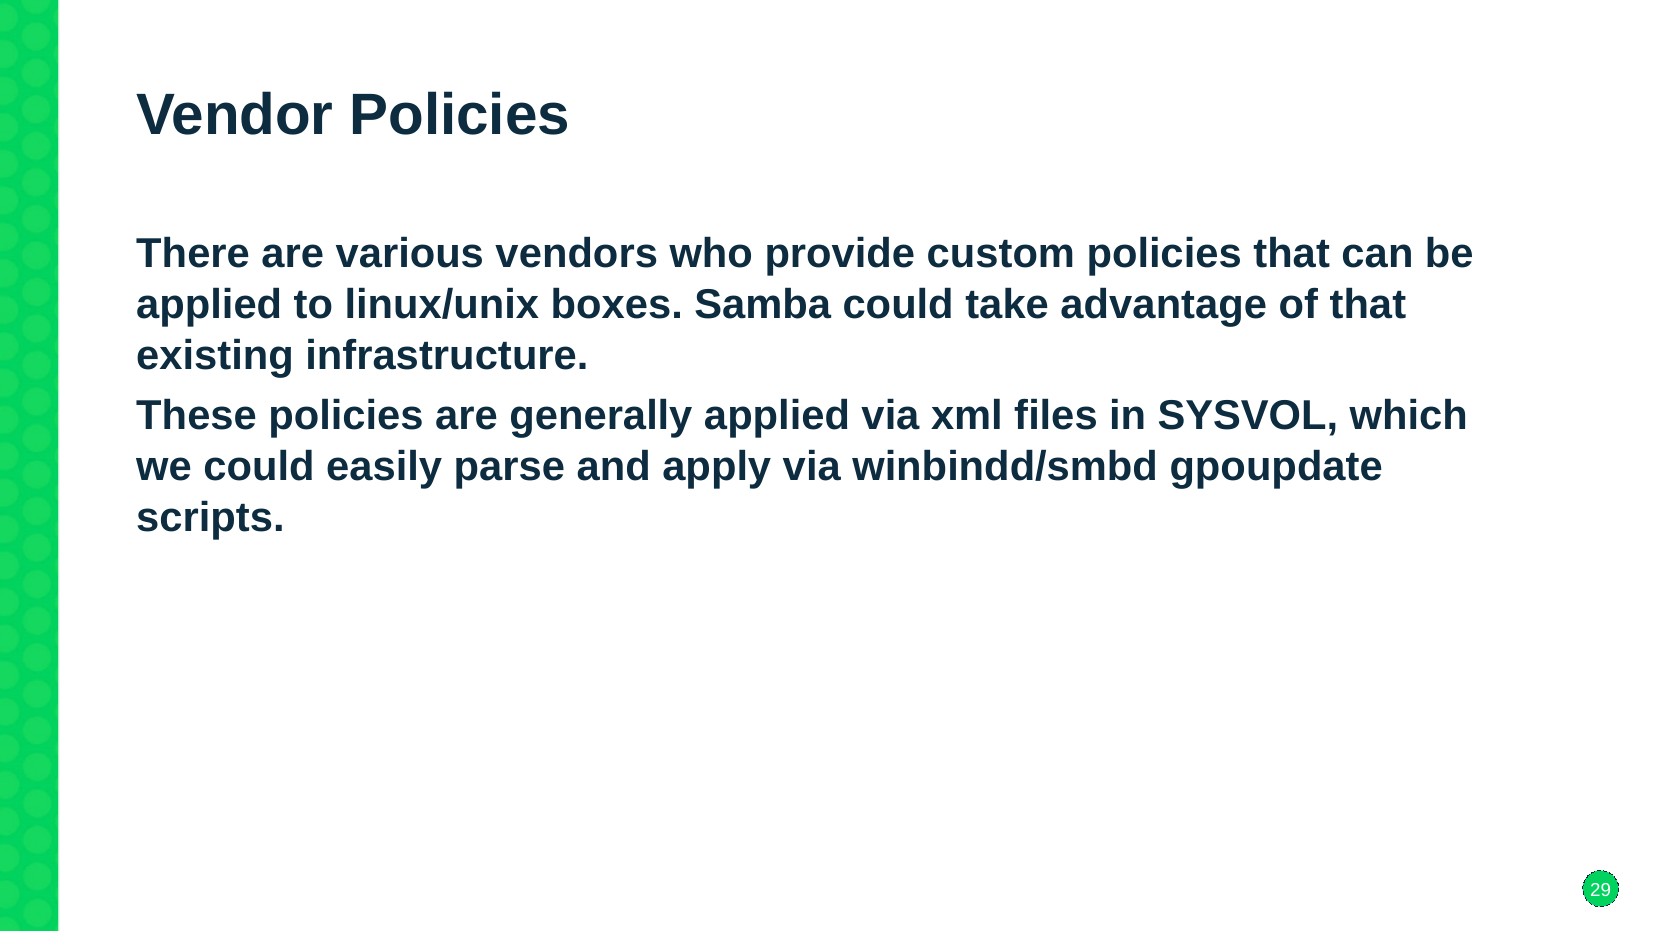

# Vendor Policies
There are various vendors who provide custom policies that can be applied to linux/unix boxes. Samba could take advantage of that existing infrastructure.
These policies are generally applied via xml files in SYSVOL, which we could easily parse and apply via winbindd/smbd gpoupdate scripts.
29